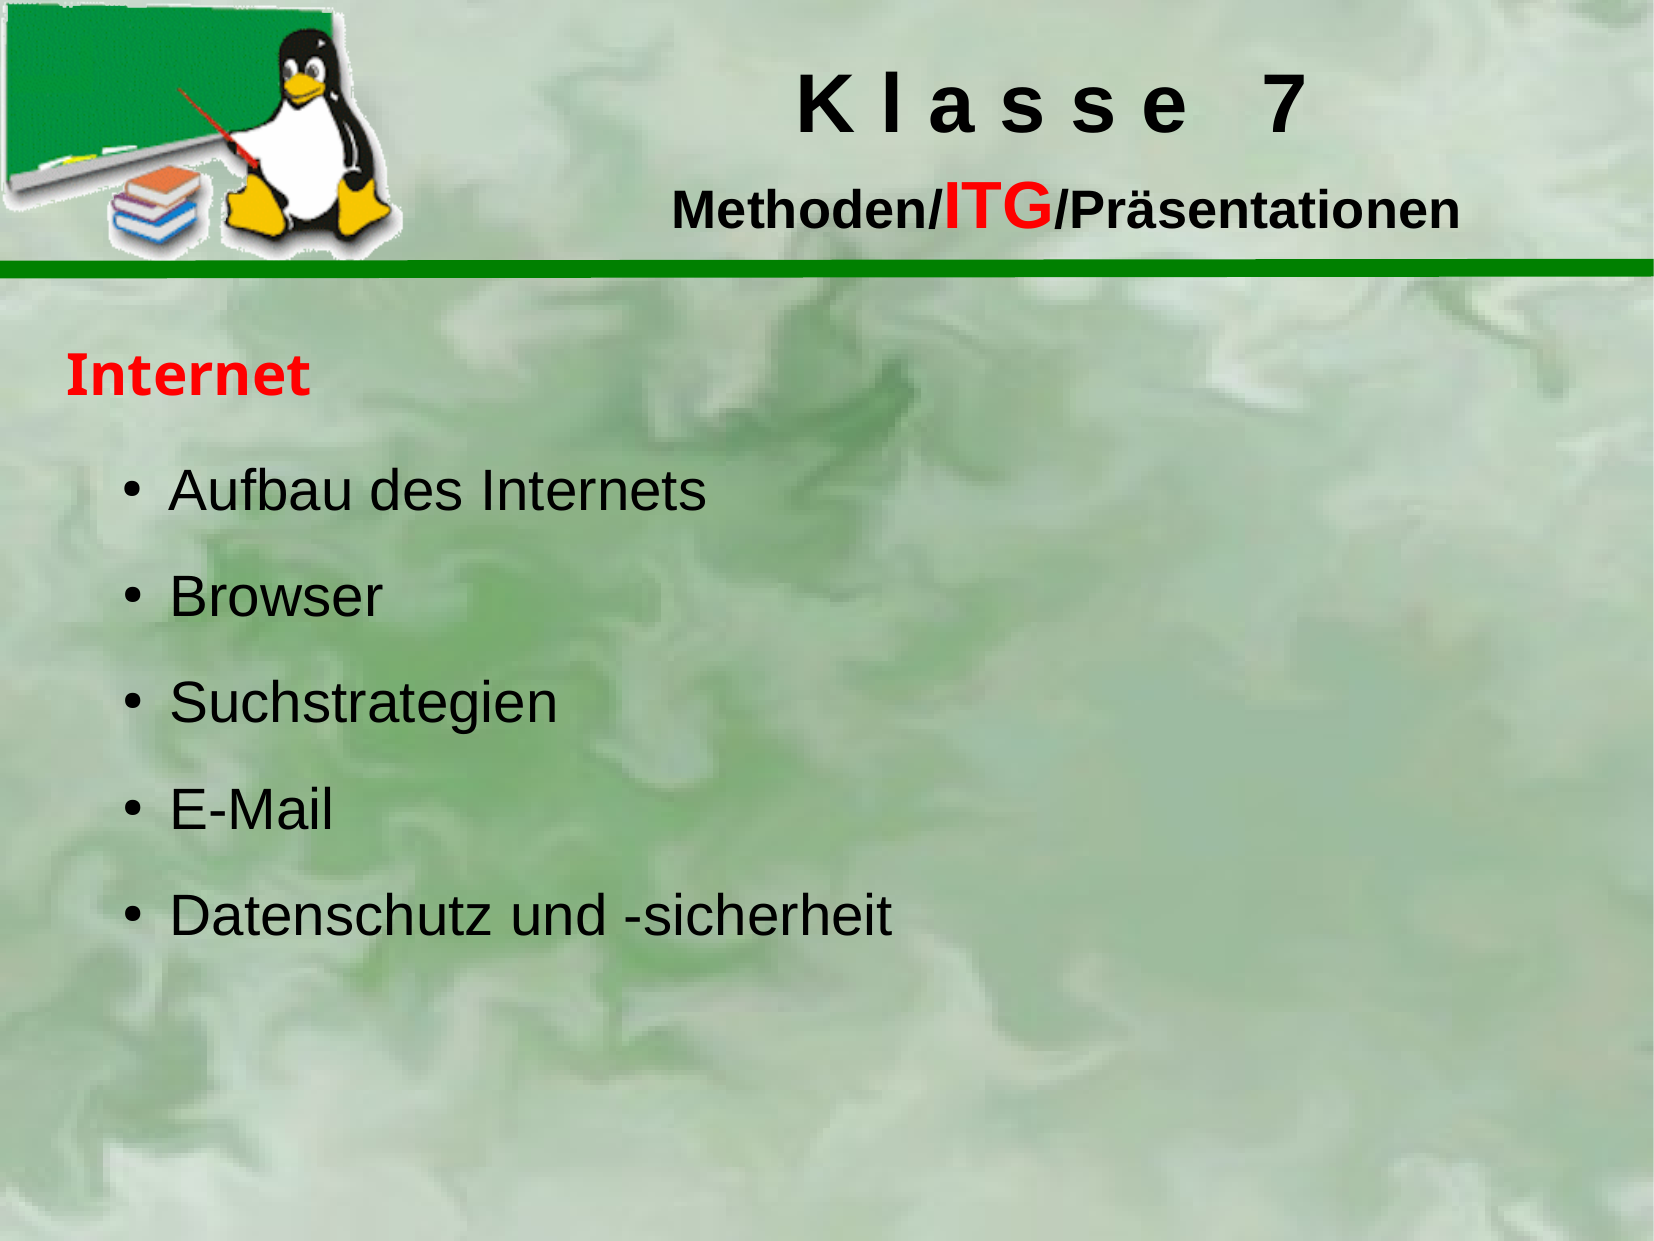

# Klasse 7
Methoden/ITG/Präsentationen
Internet
Aufbau des Internets
Browser
Suchstrategien
E-Mail
Datenschutz und -sicherheit